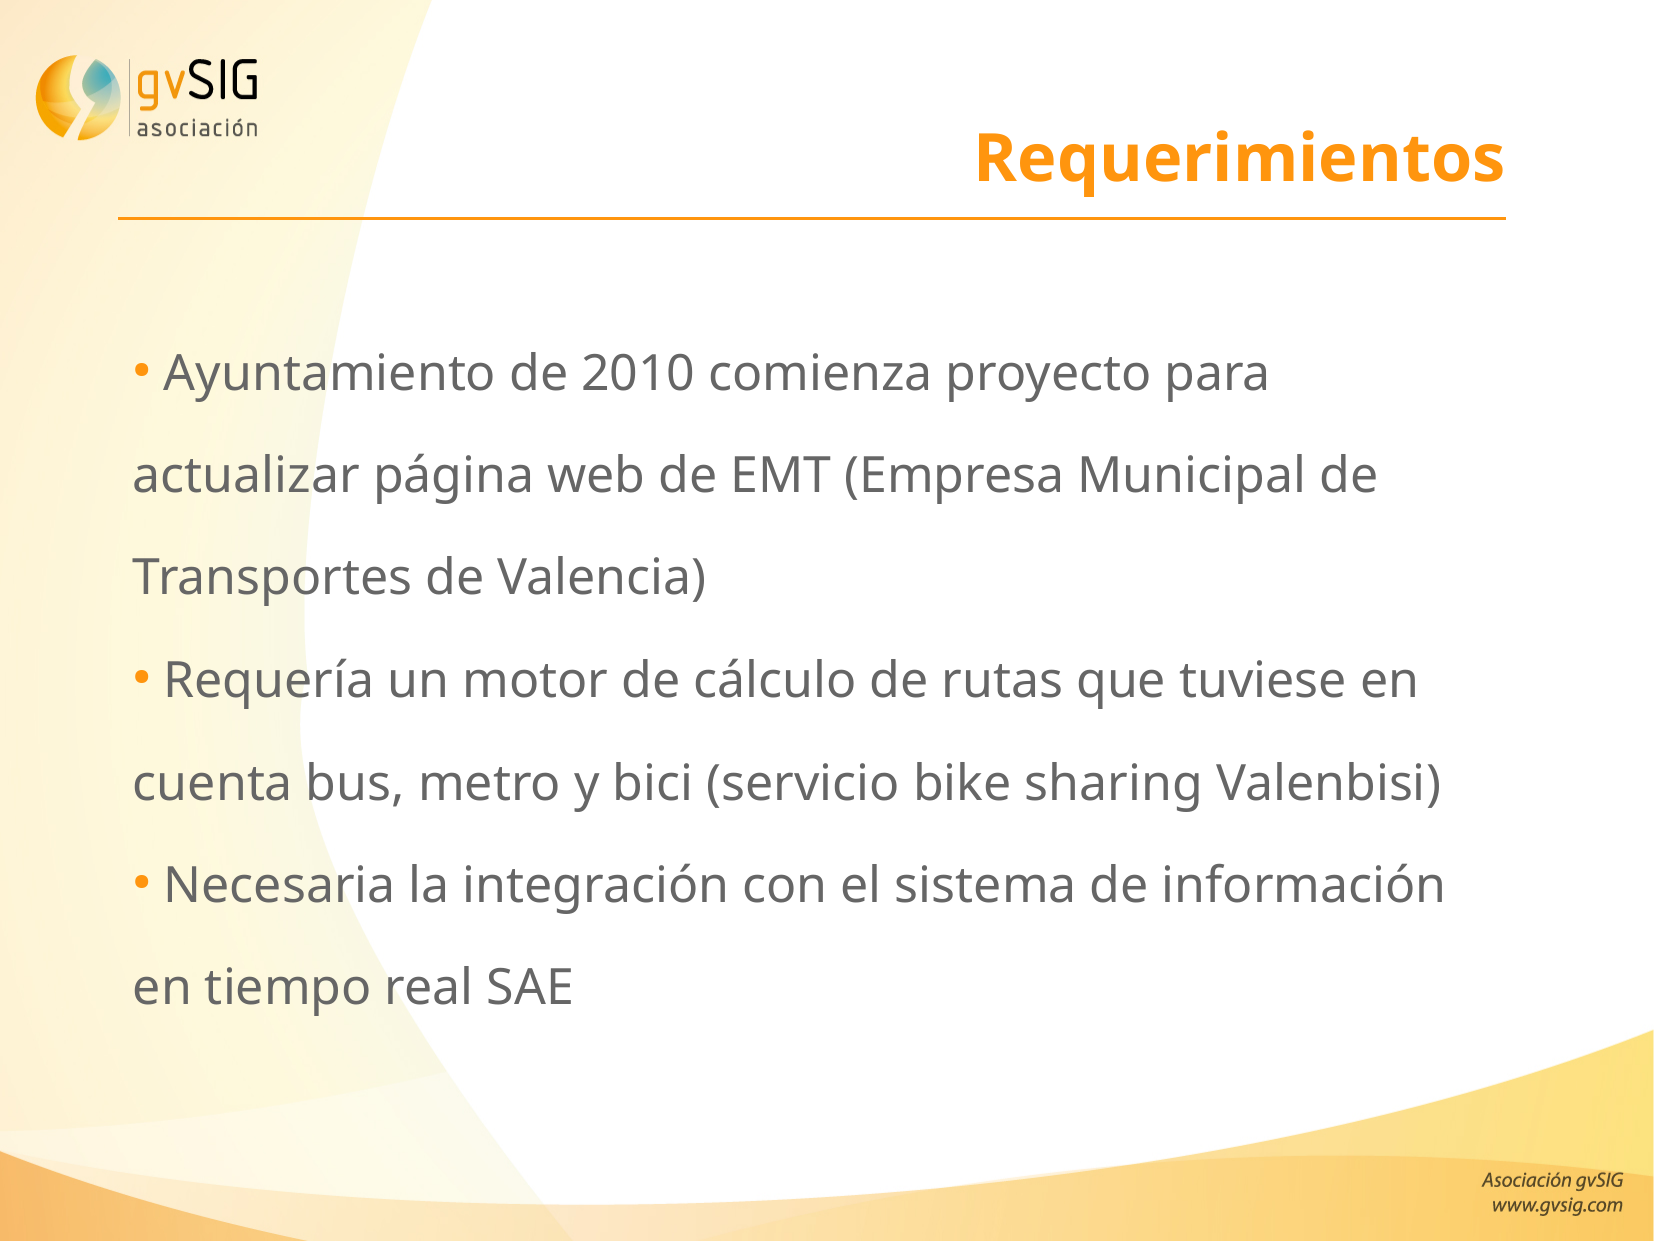

# Requerimientos
 Ayuntamiento de 2010 comienza proyecto para actualizar página web de EMT (Empresa Municipal de Transportes de Valencia)
 Requería un motor de cálculo de rutas que tuviese en cuenta bus, metro y bici (servicio bike sharing Valenbisi)
 Necesaria la integración con el sistema de información en tiempo real SAE